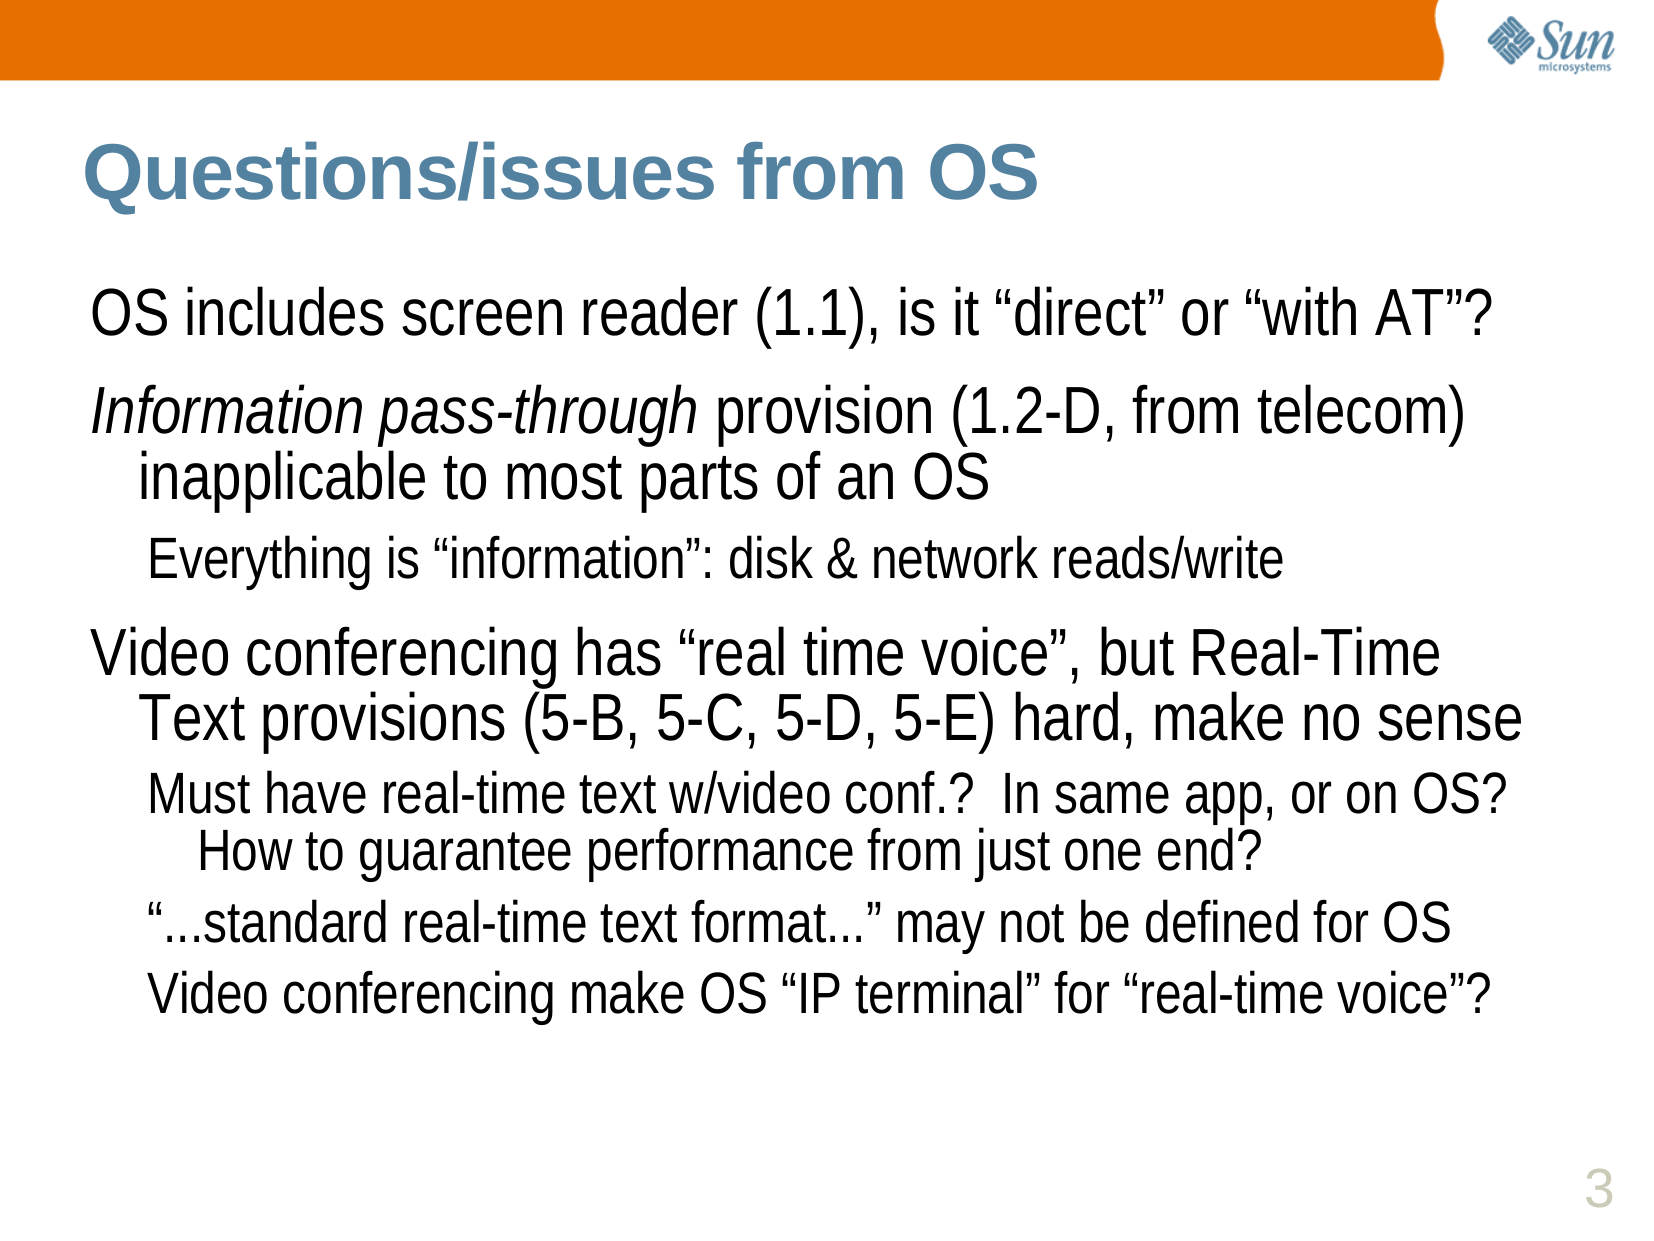

# Questions/issues from OS
OS includes screen reader (1.1), is it “direct” or “with AT”?
Information pass-through provision (1.2-D, from telecom) inapplicable to most parts of an OS
Everything is “information”: disk & network reads/write
Video conferencing has “real time voice”, but Real-Time Text provisions (5-B, 5-C, 5-D, 5-E) hard, make no sense
Must have real-time text w/video conf.? In same app, or on OS? How to guarantee performance from just one end?
“...standard real-time text format...” may not be defined for OS
Video conferencing make OS “IP terminal” for “real-time voice”?